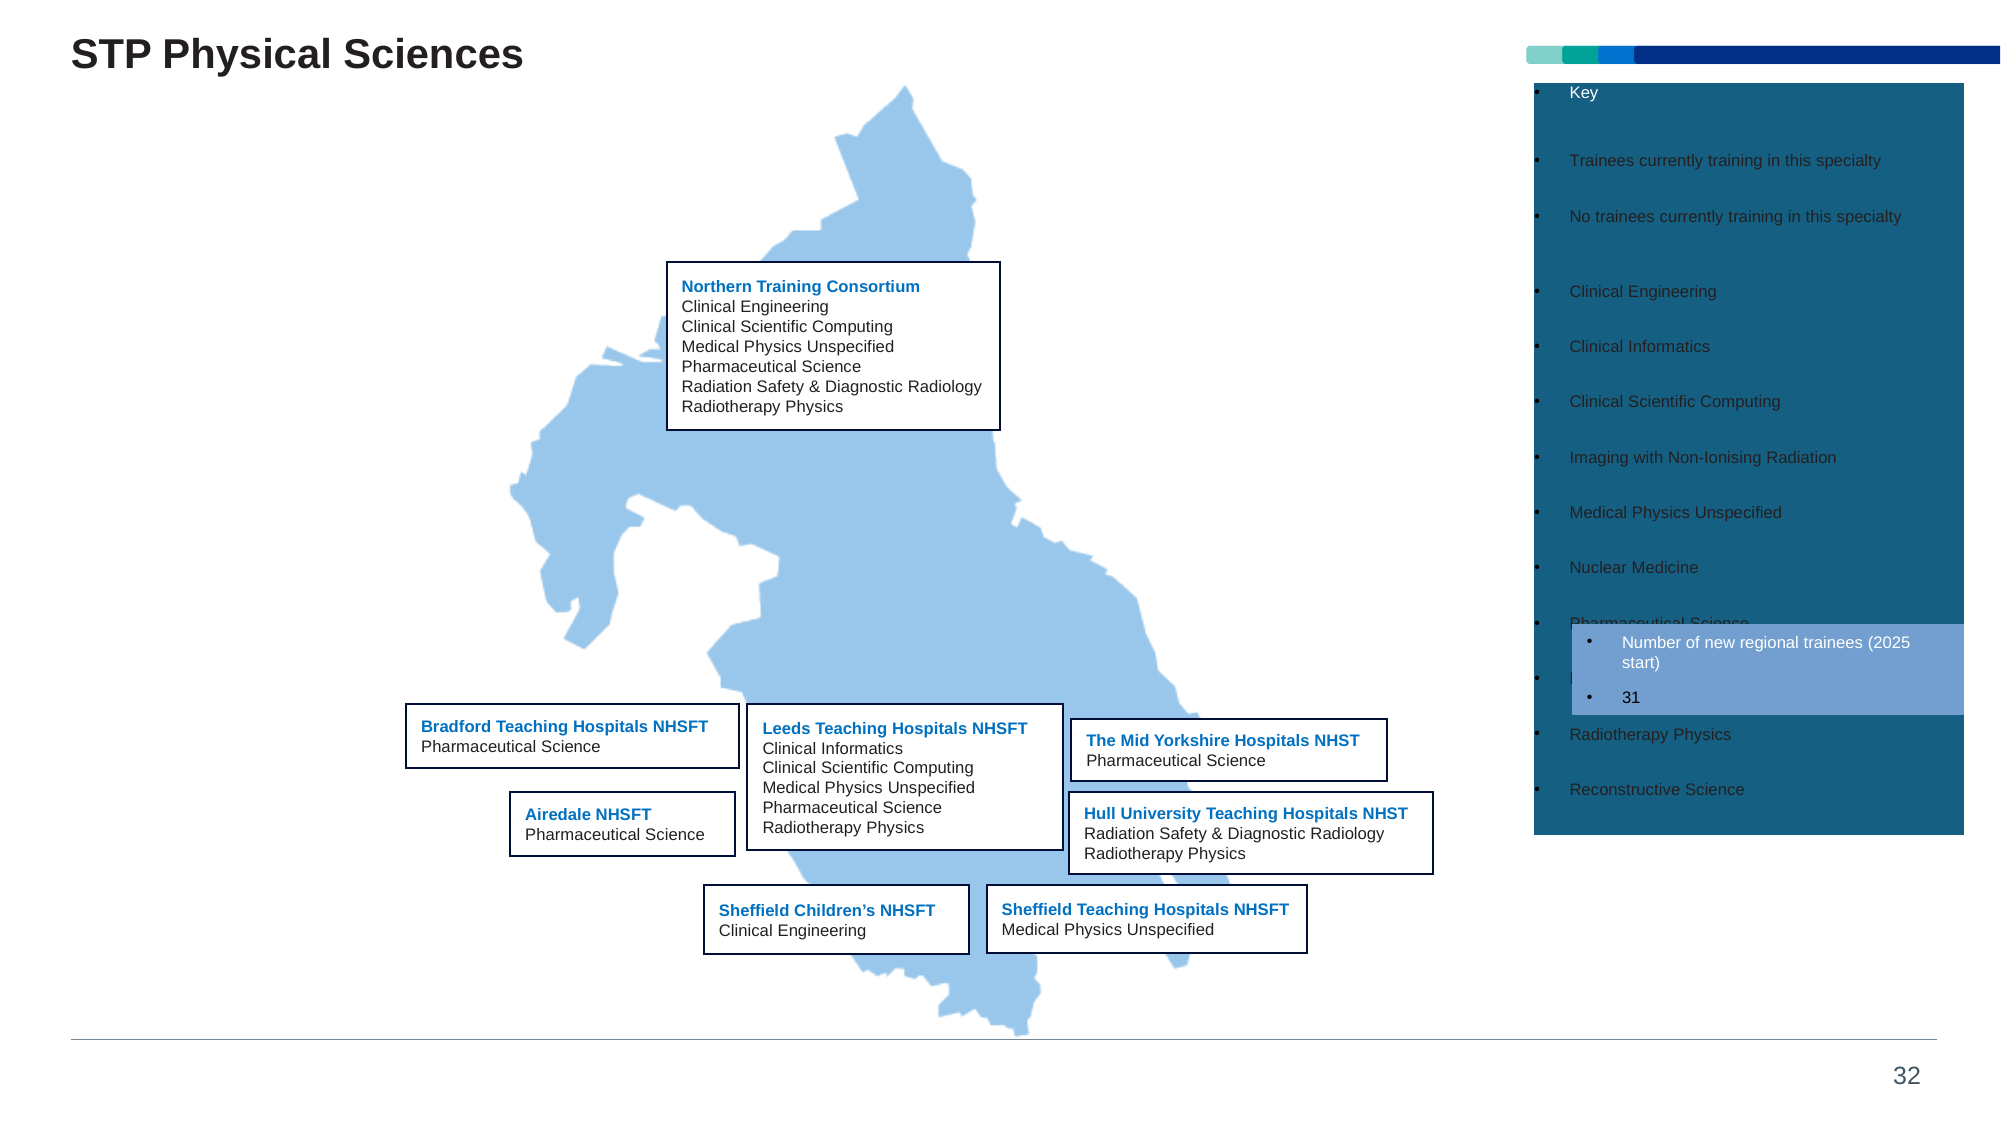

# STP Physical Sciences
| Key | |
| --- | --- |
| Trainees currently training in this specialty | |
| No trainees currently training in this specialty | |
| Specialty | |
| --- | --- |
| Clinical Engineering | |
| Clinical Informatics | |
| Clinical Scientific Computing | |
| Imaging with Non-Ionising Radiation | |
| Medical Physics Unspecified | |
| Nuclear Medicine | |
| Pharmaceutical Science | |
| Radiation Safety & Diagnostic Radiology | |
| Radiotherapy Physics | |
| Reconstructive Science | |
Northern Training Consortium
Clinical Engineering
Clinical Scientific Computing
Medical Physics Unspecified
Pharmaceutical Science
Radiation Safety & Diagnostic Radiology
Radiotherapy Physics
| Number of new regional trainees (2025 start) |
| --- |
| 31 |
Bradford Teaching Hospitals NHSFT
Pharmaceutical Science
Leeds Teaching Hospitals NHSFT
Clinical Informatics
Clinical Scientific Computing
Medical Physics Unspecified
Pharmaceutical Science
Radiotherapy Physics
The Mid Yorkshire Hospitals NHST
Pharmaceutical Science
Airedale NHSFT
Pharmaceutical Science
Hull University Teaching Hospitals NHST
Radiation Safety & Diagnostic Radiology
Radiotherapy Physics
Sheffield Children’s NHSFT
Clinical Engineering
Sheffield Teaching Hospitals NHSFT
Medical Physics Unspecified